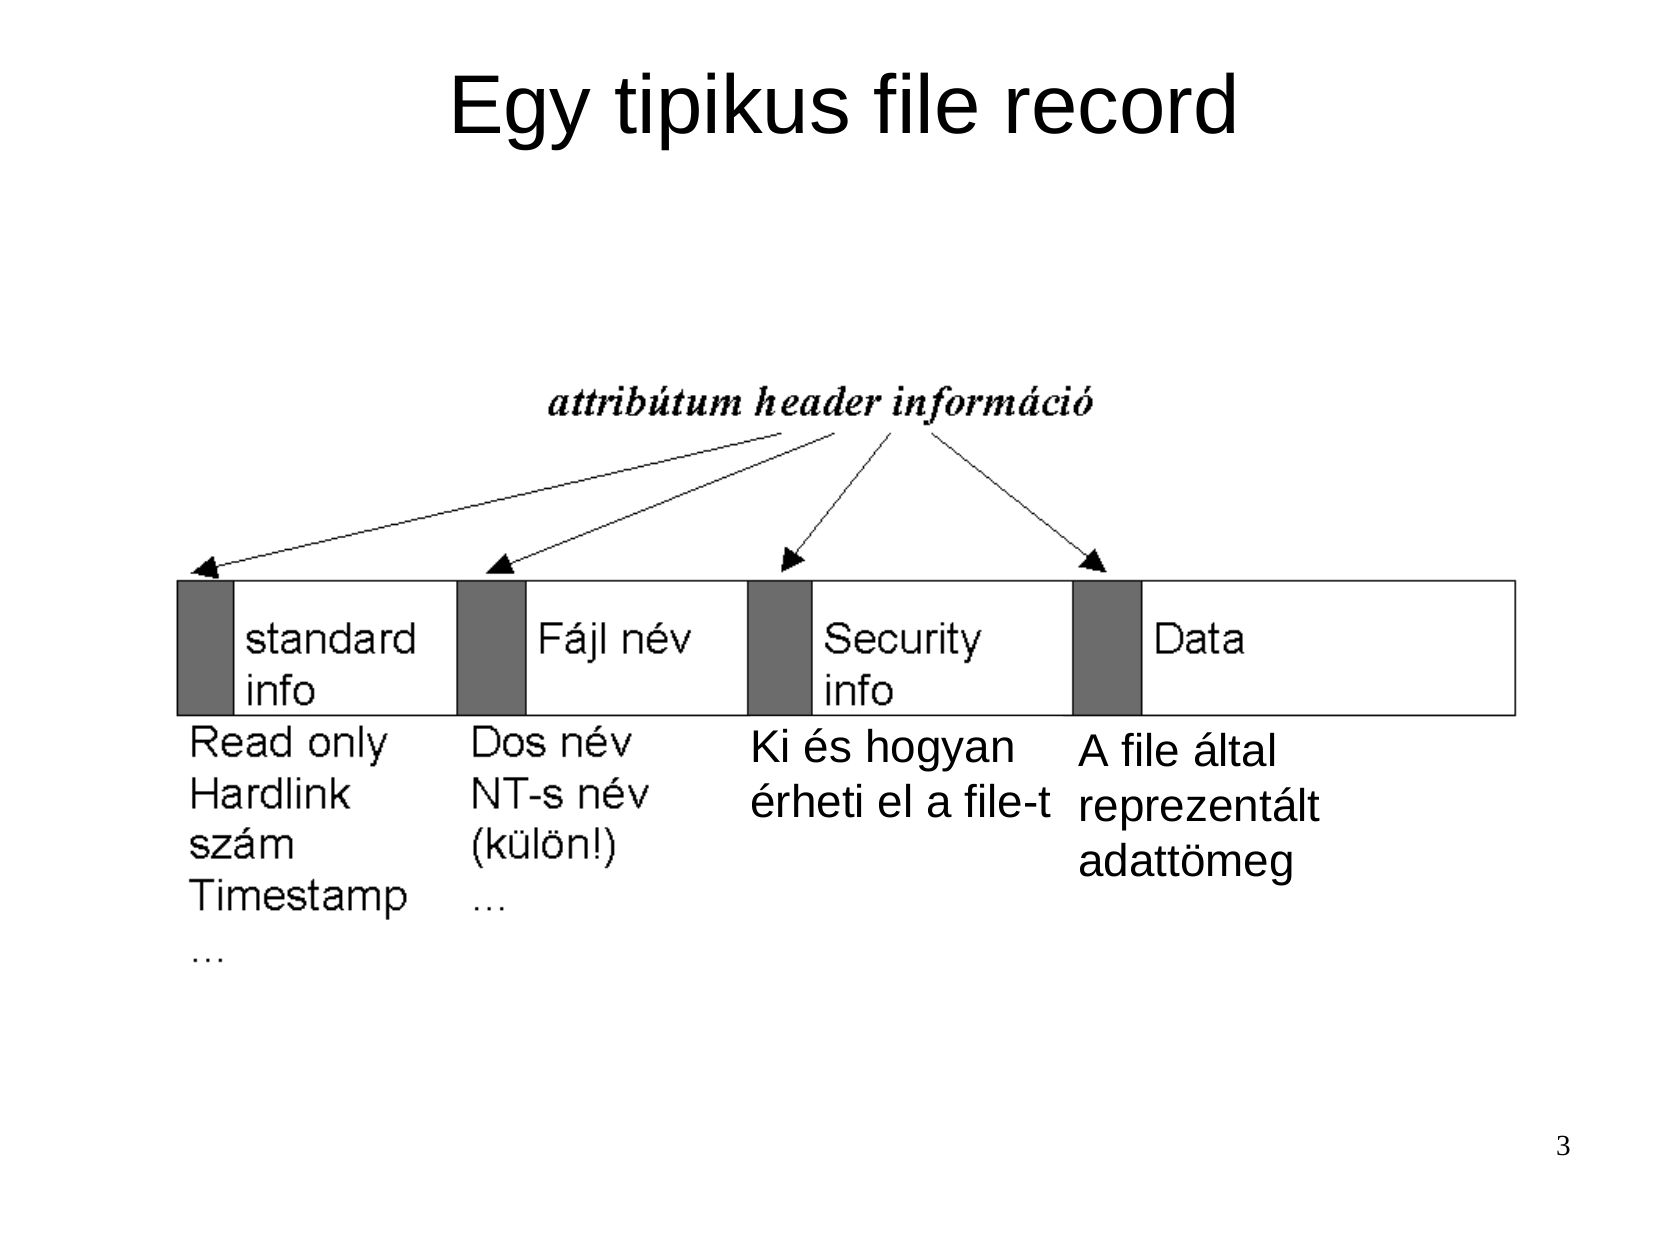

# Egy tipikus file record
Ki és hogyan érheti el a file-t
A file által reprezentált adattömeg
3